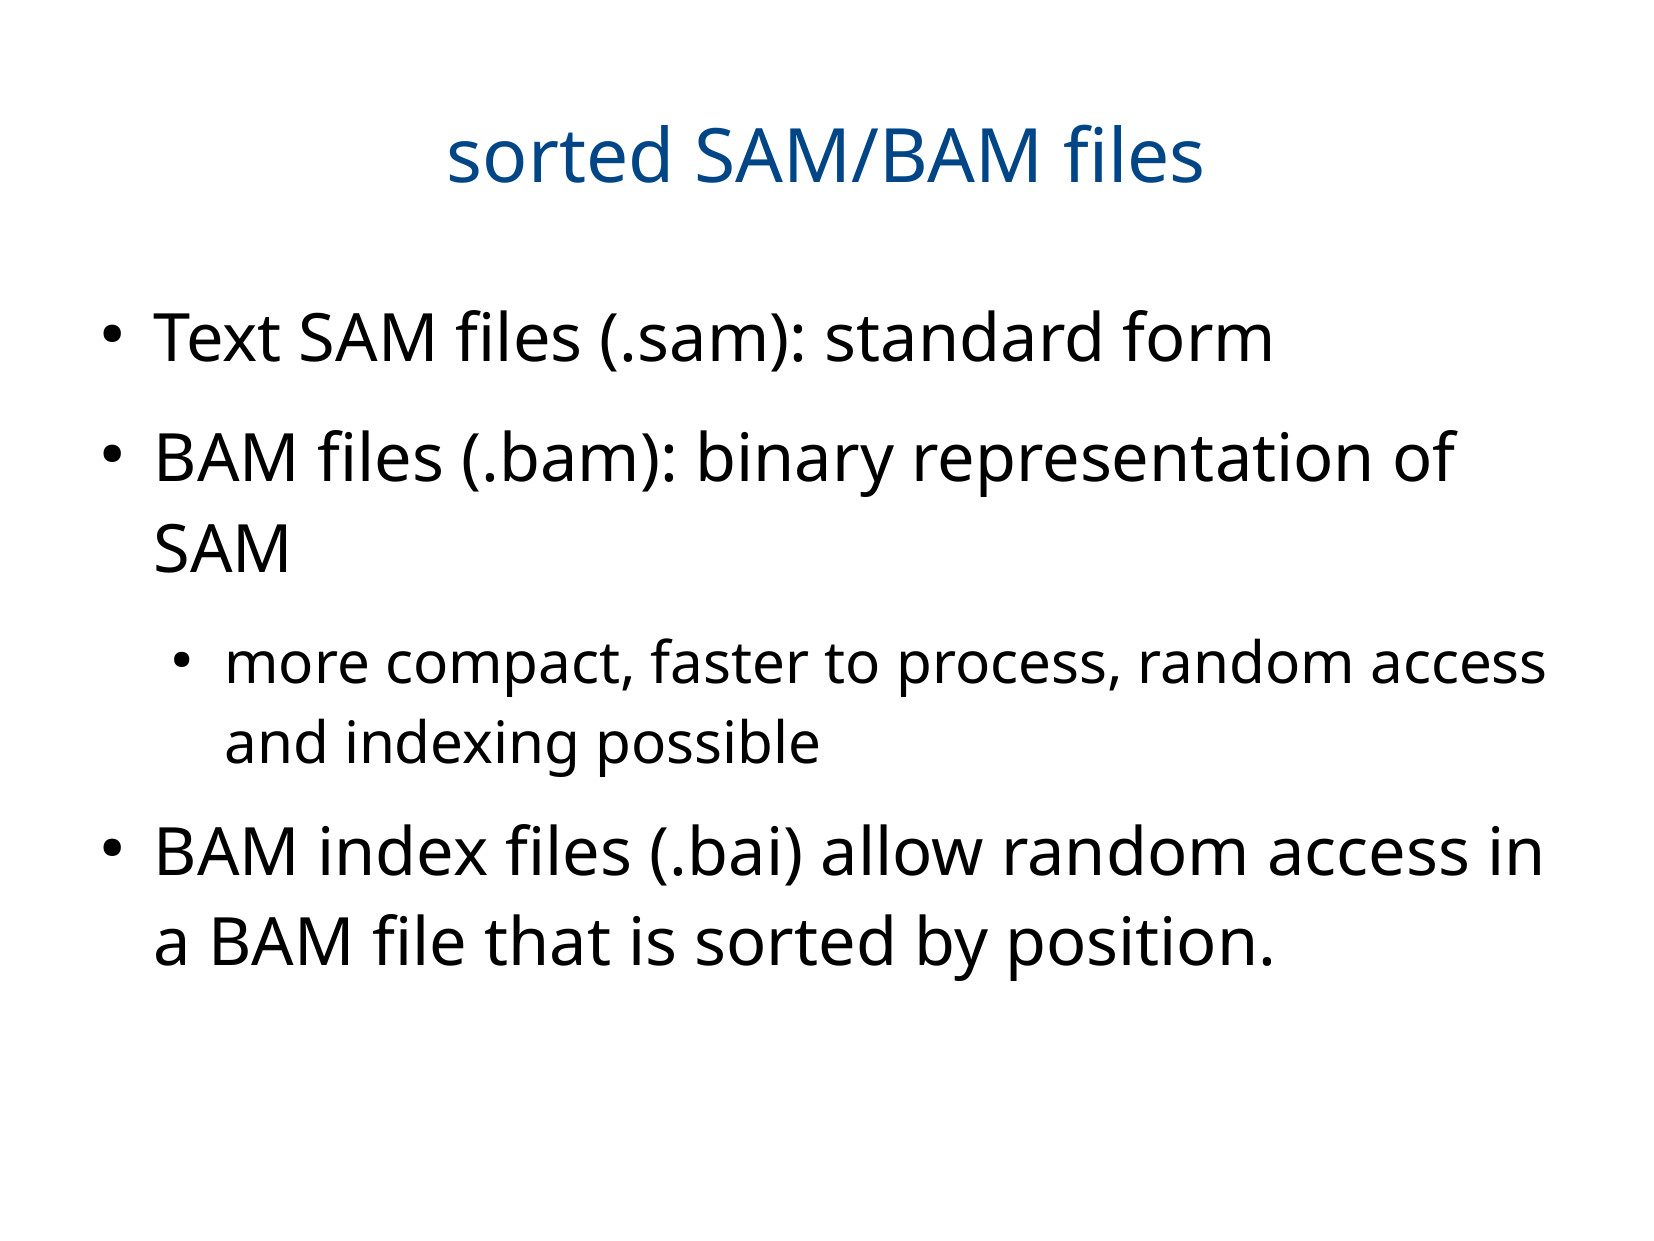

# sorted SAM/BAM files
Text SAM files (.sam): standard form
BAM files (.bam): binary representation of SAM
more compact, faster to process, random access and indexing possible
BAM index files (.bai) allow random access in a BAM file that is sorted by position.